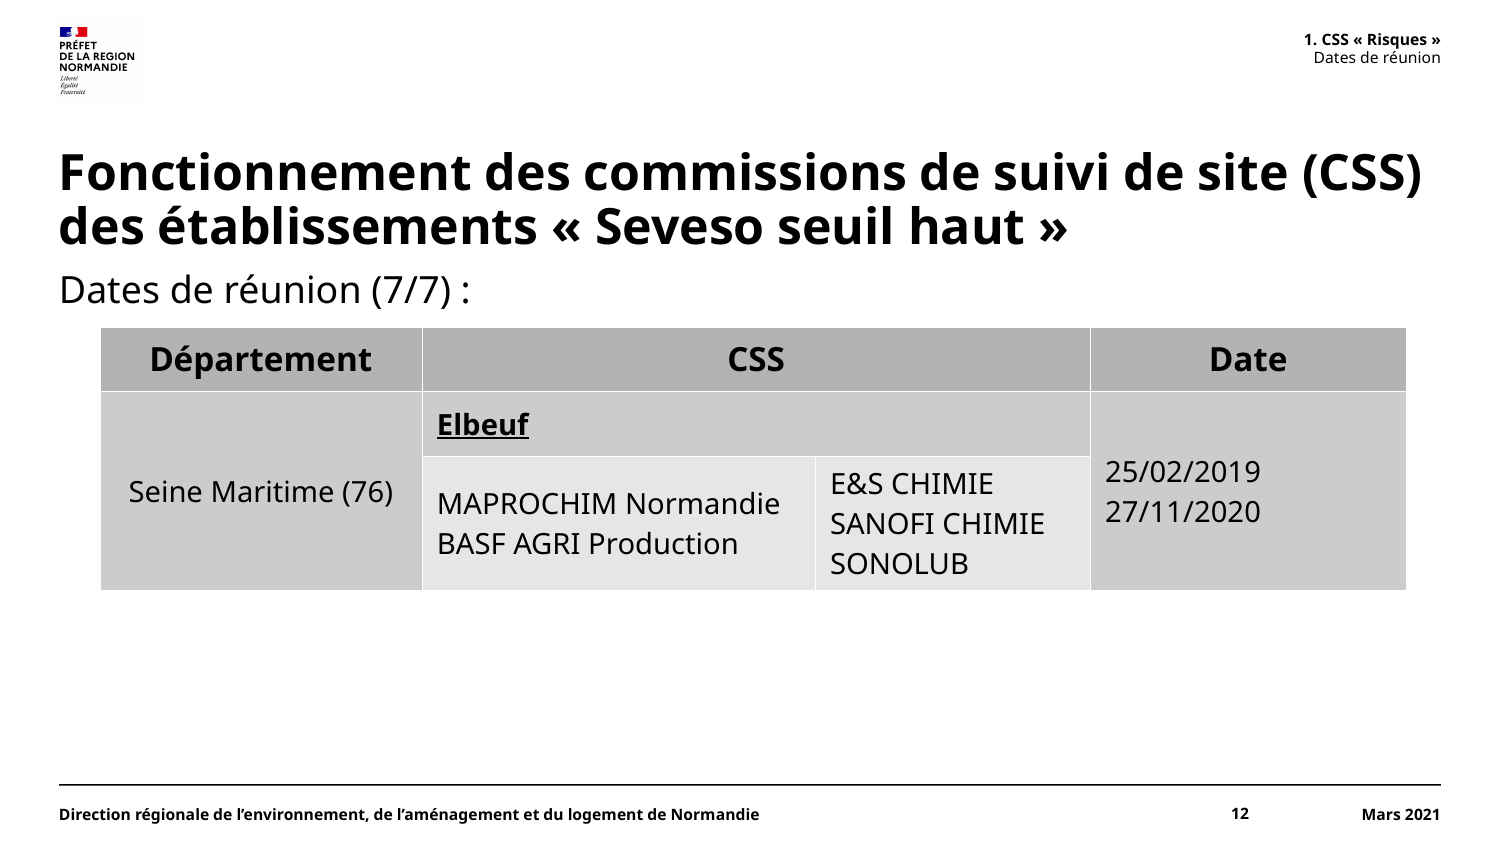

CSS « Risques »
Dates de réunion
# Fonctionnement des commissions de suivi de site (CSS) des établissements « Seveso seuil haut »
Dates de réunion (7/7) :
| Département | CSS | | Date |
| --- | --- | --- | --- |
| Seine Maritime (76) | Elbeuf | | 25/02/2019 27/11/2020 |
| | MAPROCHIM Normandie BASF AGRI Production | E&S CHIMIE SANOFI CHIMIE SONOLUB | |
Direction régionale de l’environnement, de l’aménagement et du logement de Normandie
Mars 2021